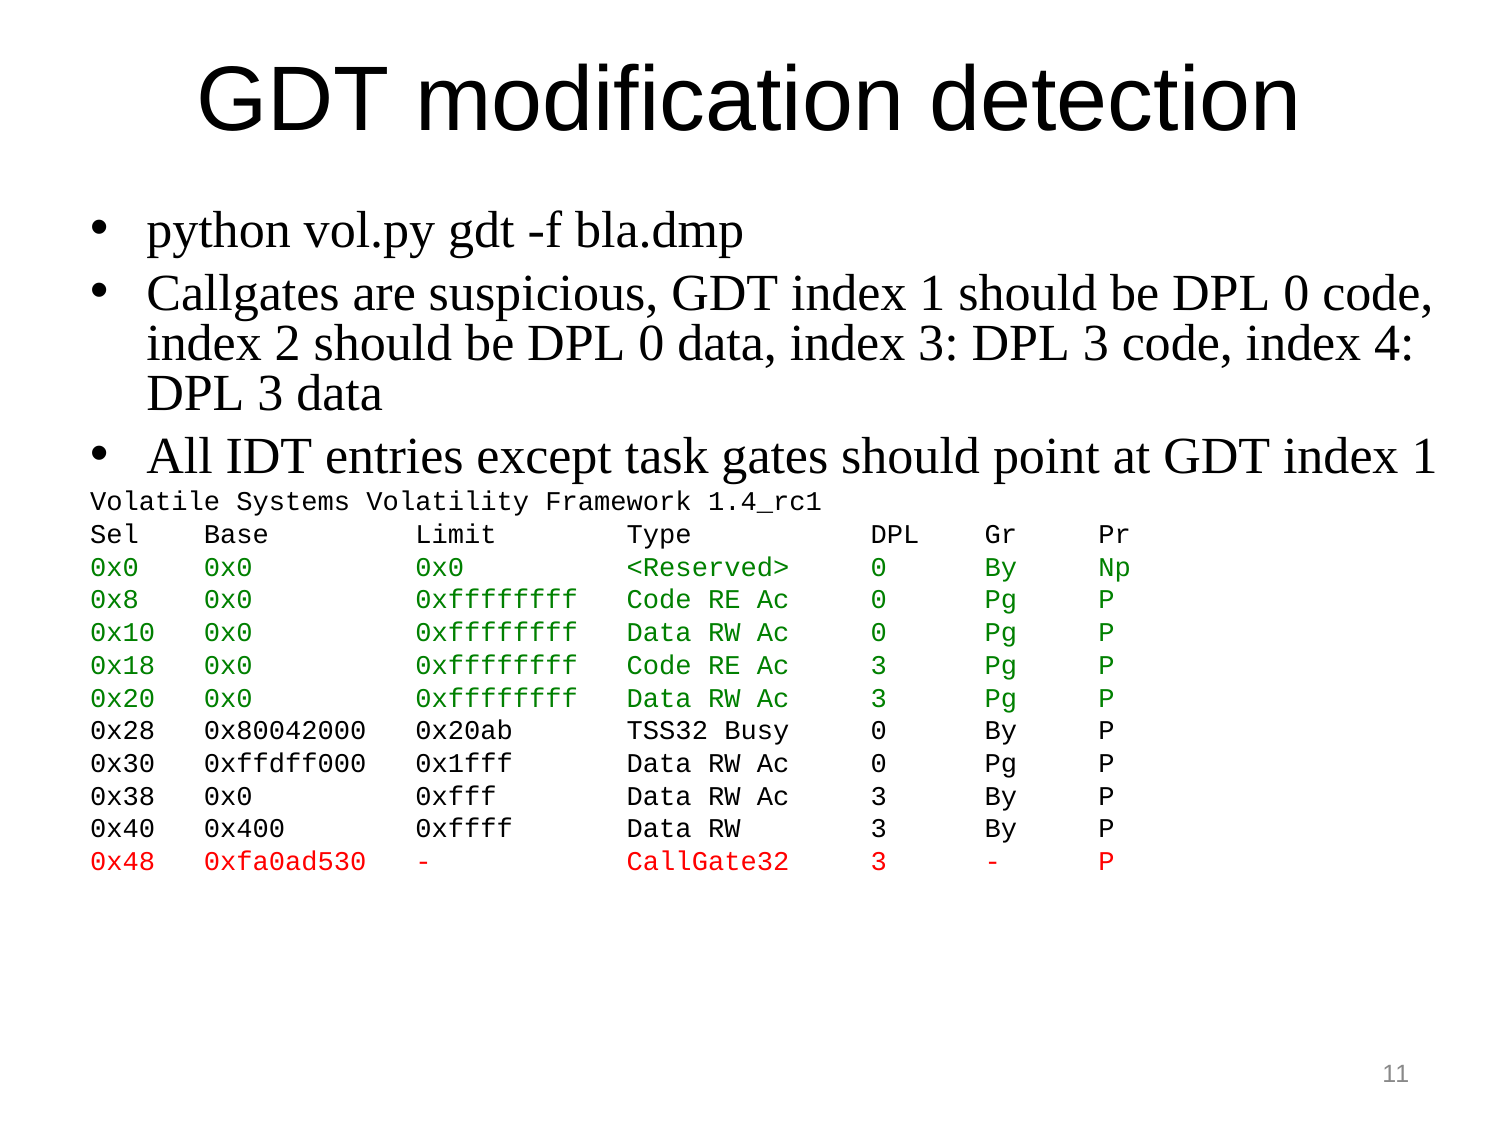

# GDT modification detection
python vol.py gdt -f bla.dmp
Callgates are suspicious, GDT index 1 should be DPL 0 code, index 2 should be DPL 0 data, index 3: DPL 3 code, index 4: DPL 3 data
All IDT entries except task gates should point at GDT index 1
Volatile Systems Volatility Framework 1.4_rc1
Sel Base Limit Type DPL Gr Pr
0x0 0x0 0x0 <Reserved> 0 By Np
0x8 0x0 0xffffffff Code RE Ac 0 Pg P
0x10 0x0 0xffffffff Data RW Ac 0 Pg P
0x18 0x0 0xffffffff Code RE Ac 3 Pg P
0x20 0x0 0xffffffff Data RW Ac 3 Pg P
0x28 0x80042000 0x20ab TSS32 Busy 0 By P
0x30 0xffdff000 0x1fff Data RW Ac 0 Pg P
0x38 0x0 0xfff Data RW Ac 3 By P
0x40 0x400 0xffff Data RW 3 By P
0x48 0xfa0ad530 - CallGate32 3 - P